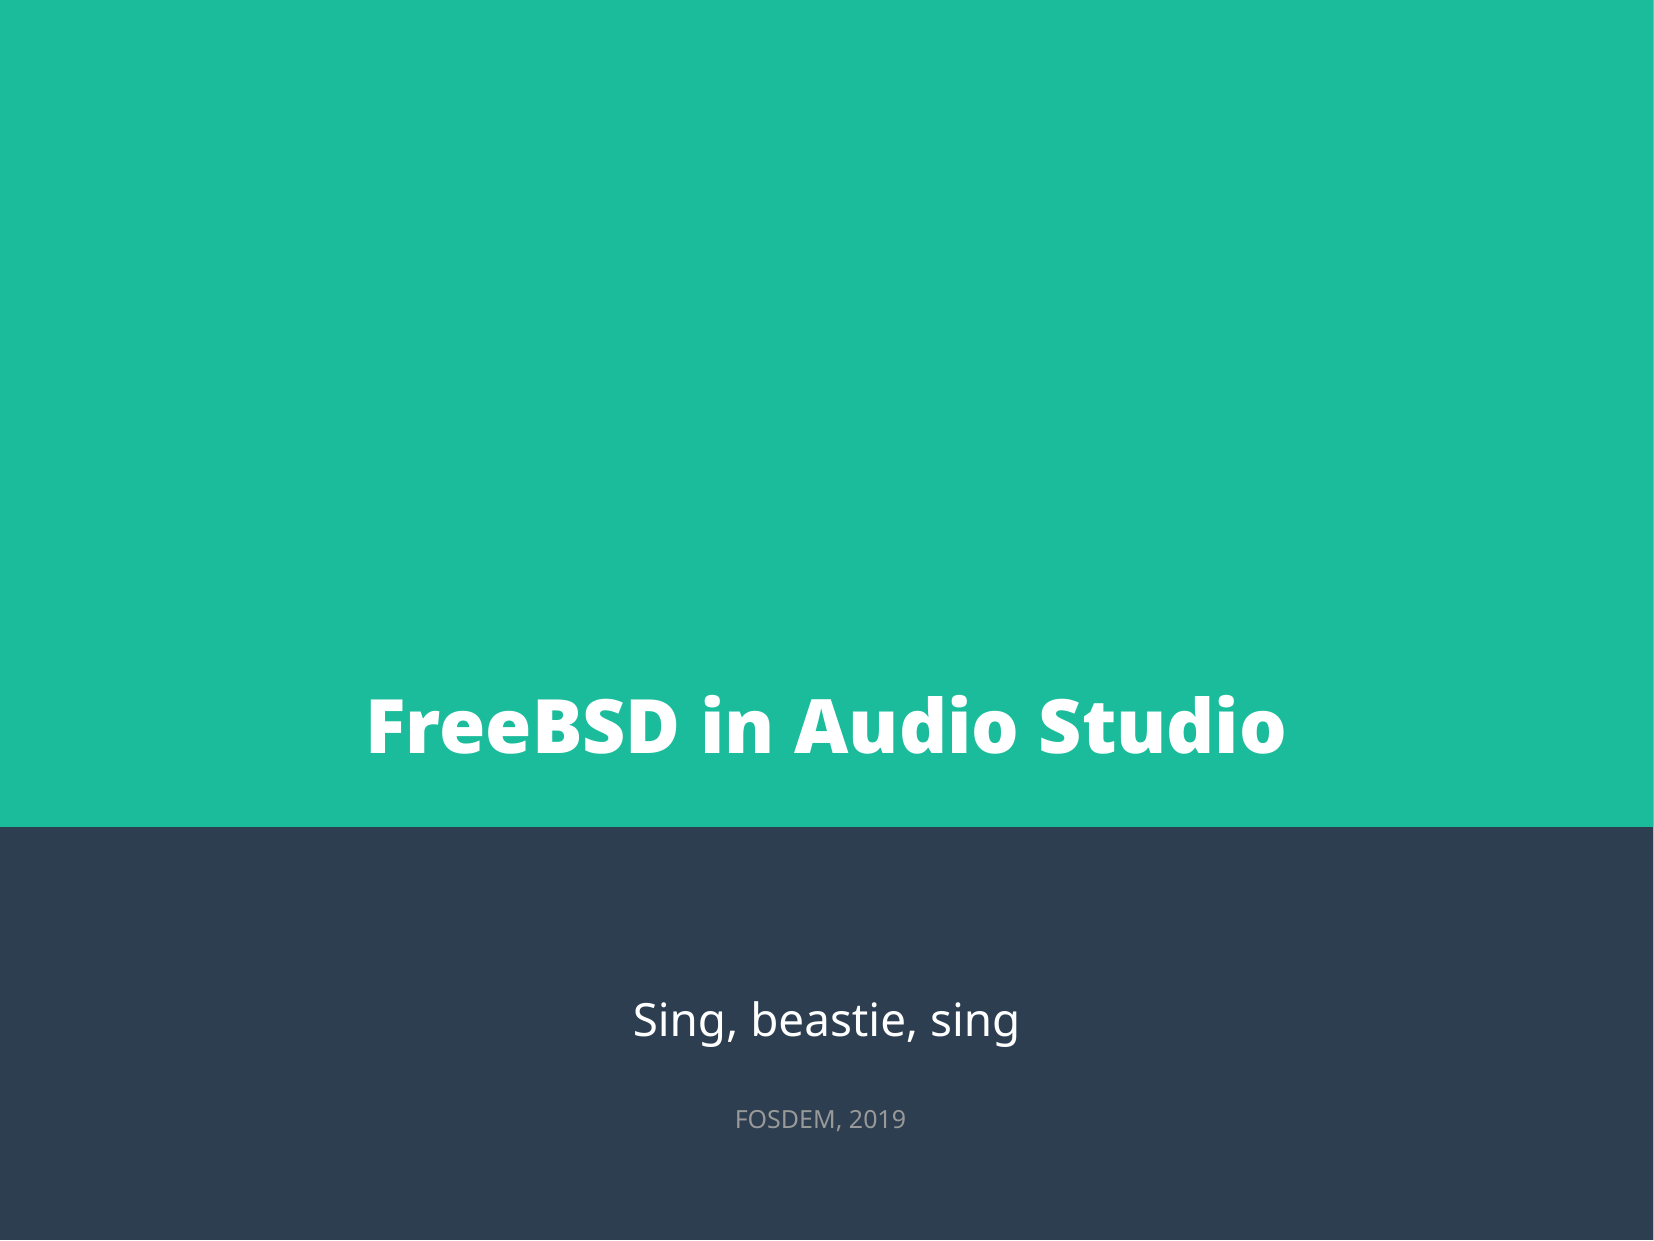

# FreeBSD in Audio Studio
Sing, beastie, sing
FOSDEM, 2019